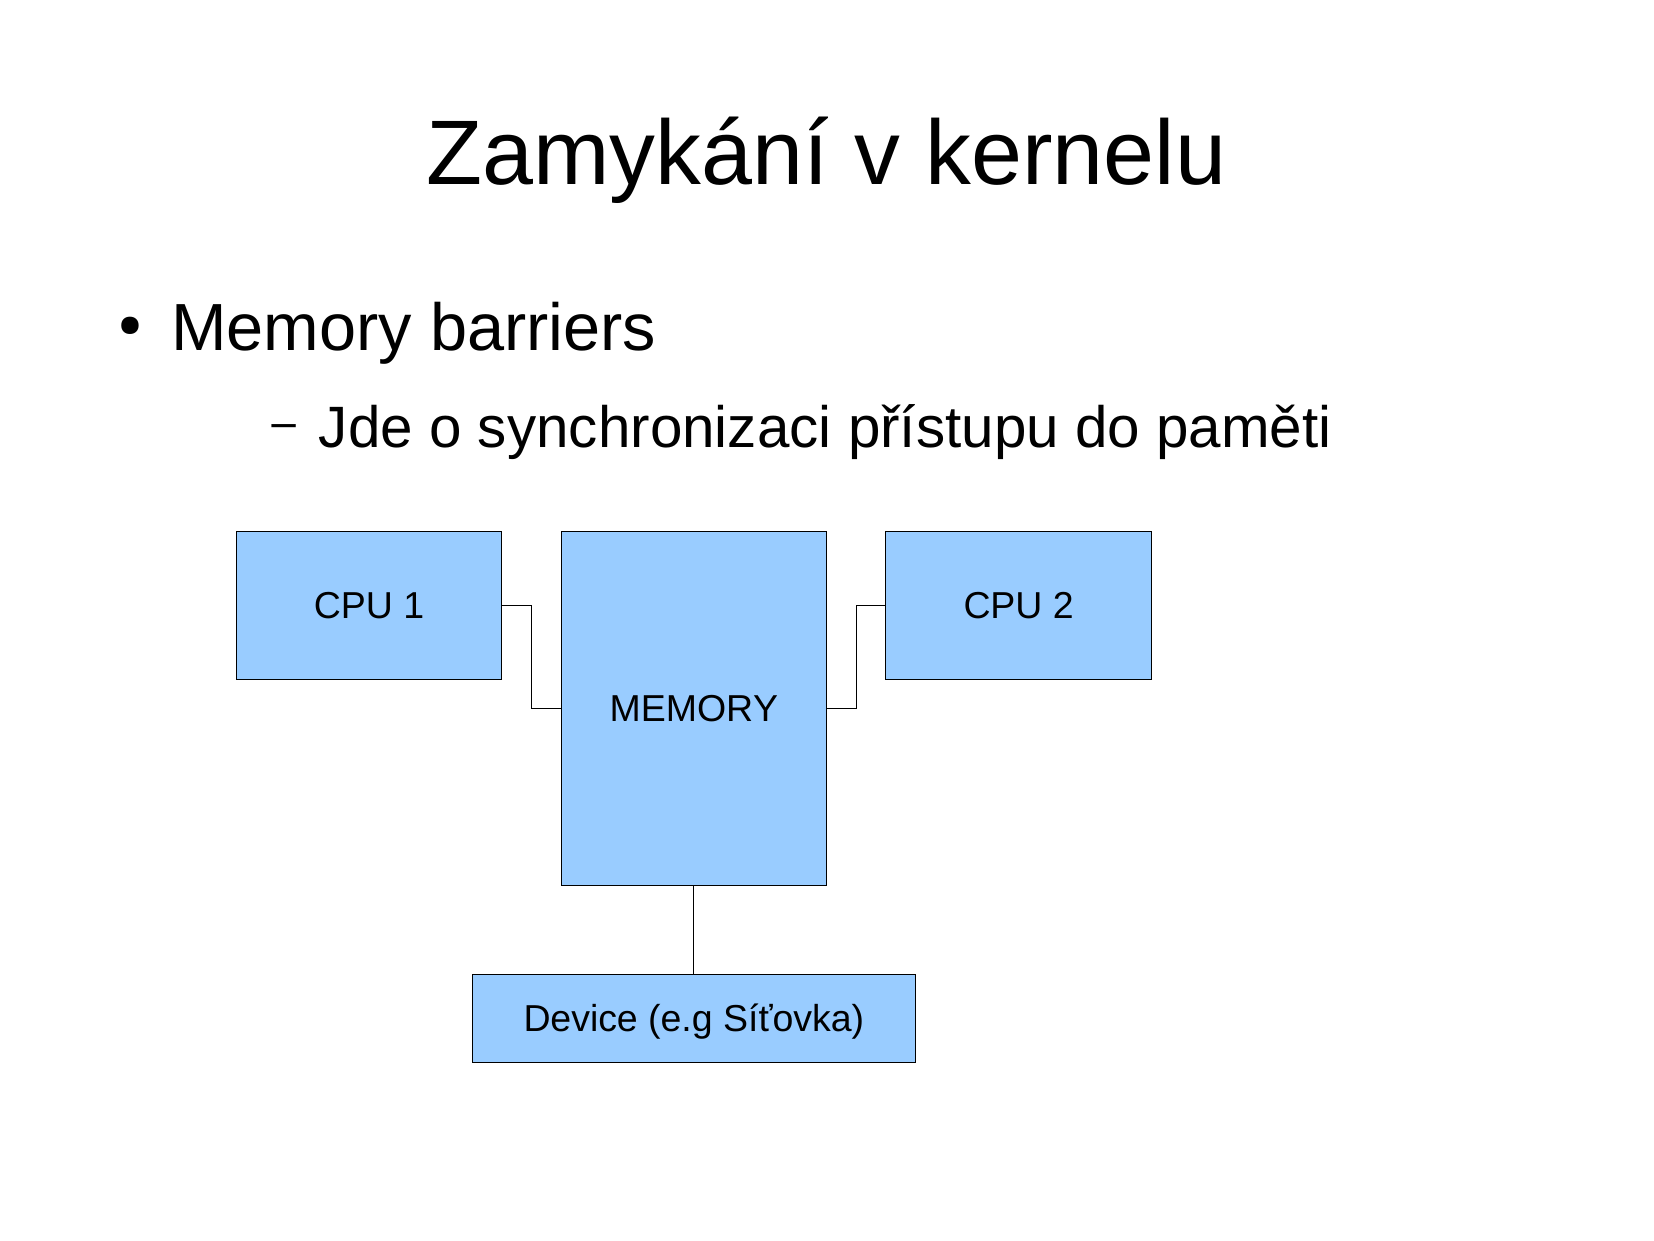

# Zamykání v kernelu
Memory barriers
Jde o synchronizaci přístupu do paměti
CPU 1
MEMORY
CPU 2
Device (e.g Síťovka)